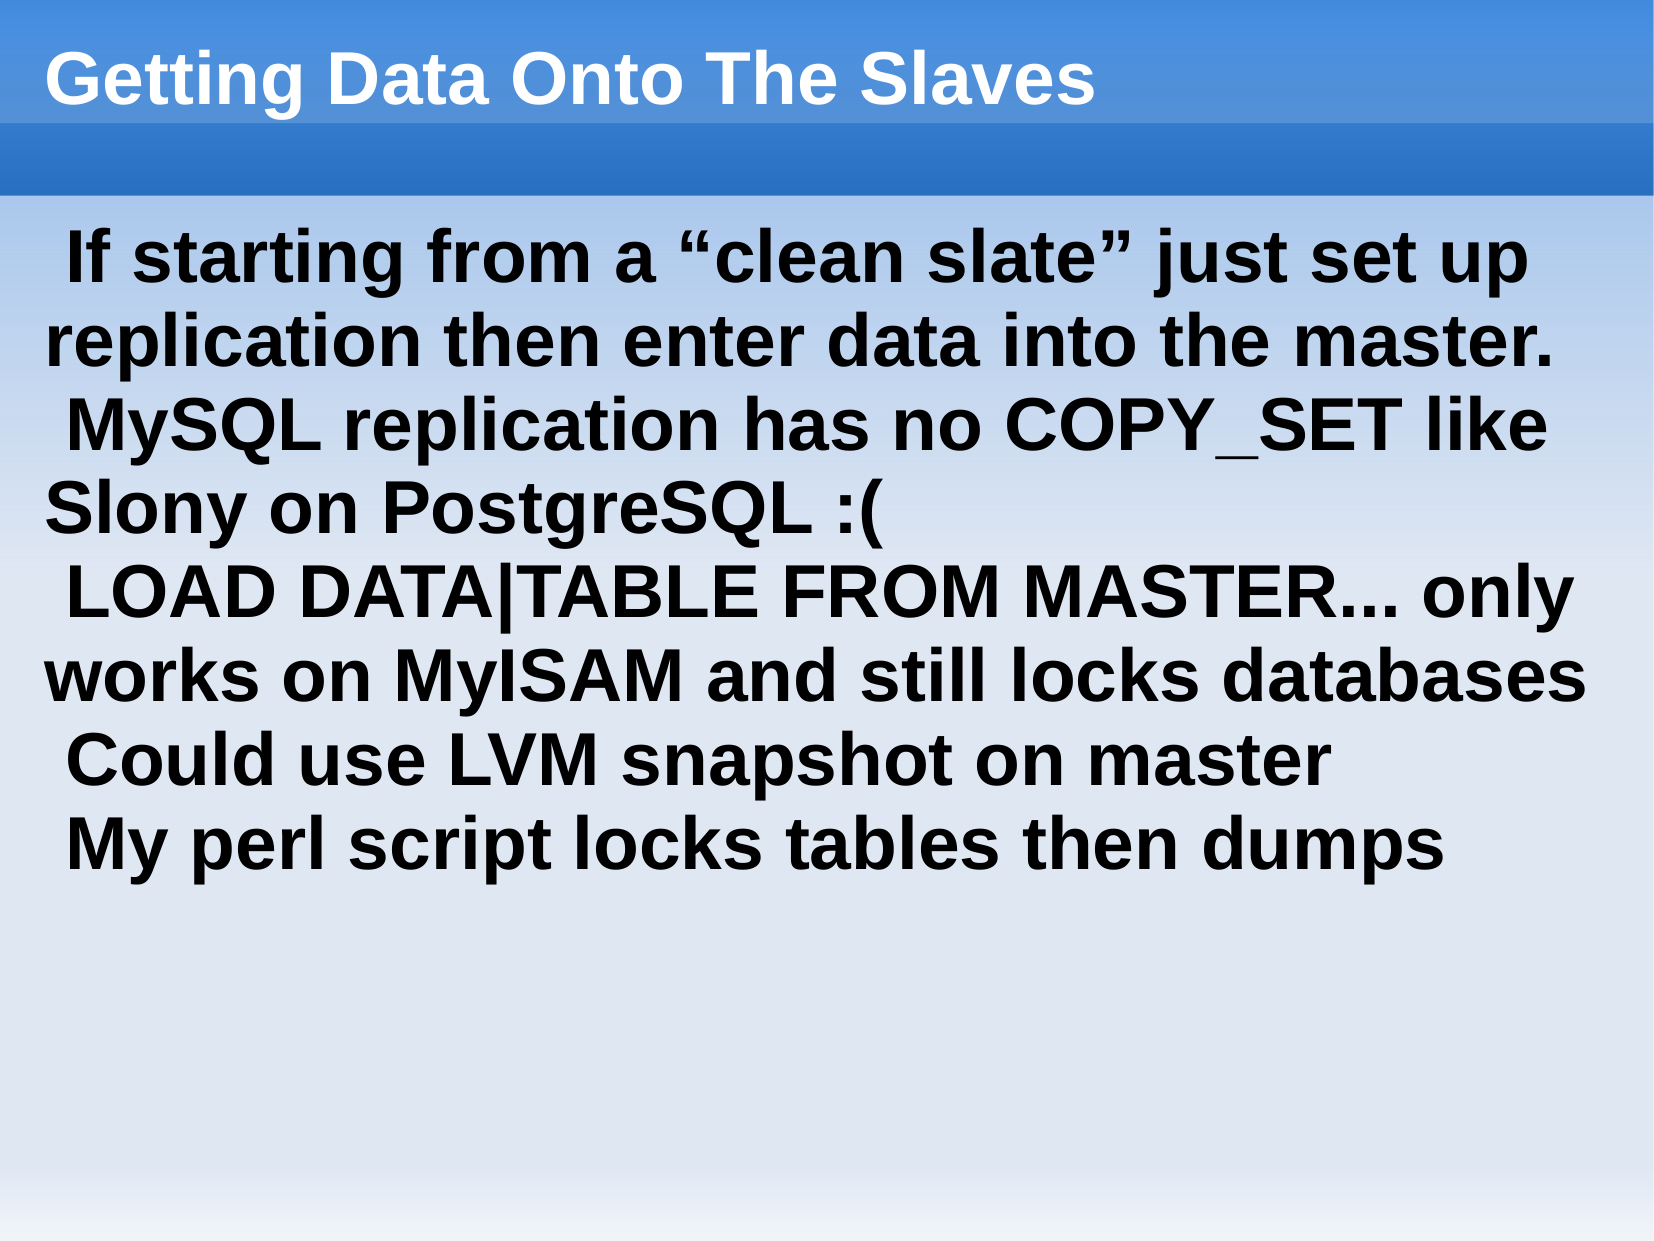

Getting Data Onto The Slaves
 If starting from a “clean slate” just set up replication then enter data into the master.
 MySQL replication has no COPY_SET like Slony on PostgreSQL :(
 LOAD DATA|TABLE FROM MASTER... only works on MyISAM and still locks databases
 Could use LVM snapshot on master
 My perl script locks tables then dumps